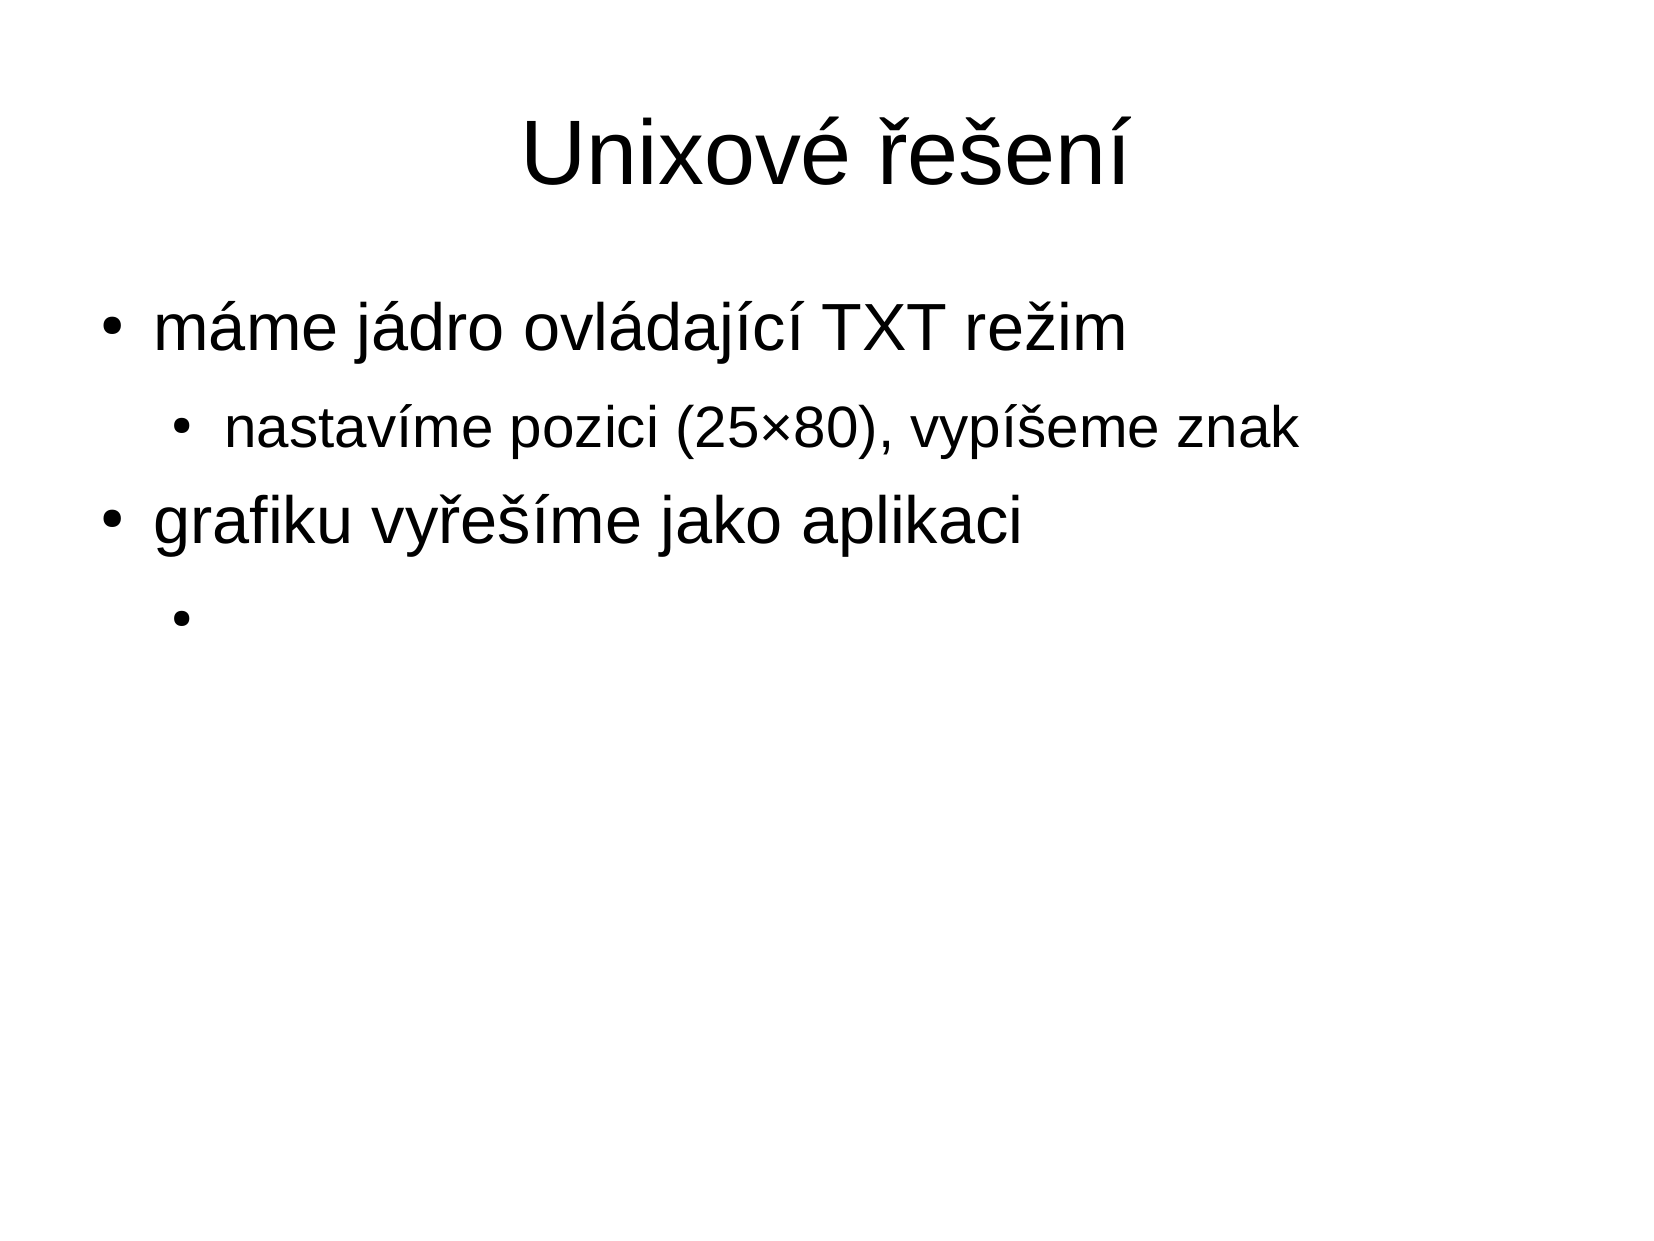

# Unixové řešení
máme jádro ovládající TXT režim
nastavíme pozici (25×80), vypíšeme znak
grafiku vyřešíme jako aplikaci